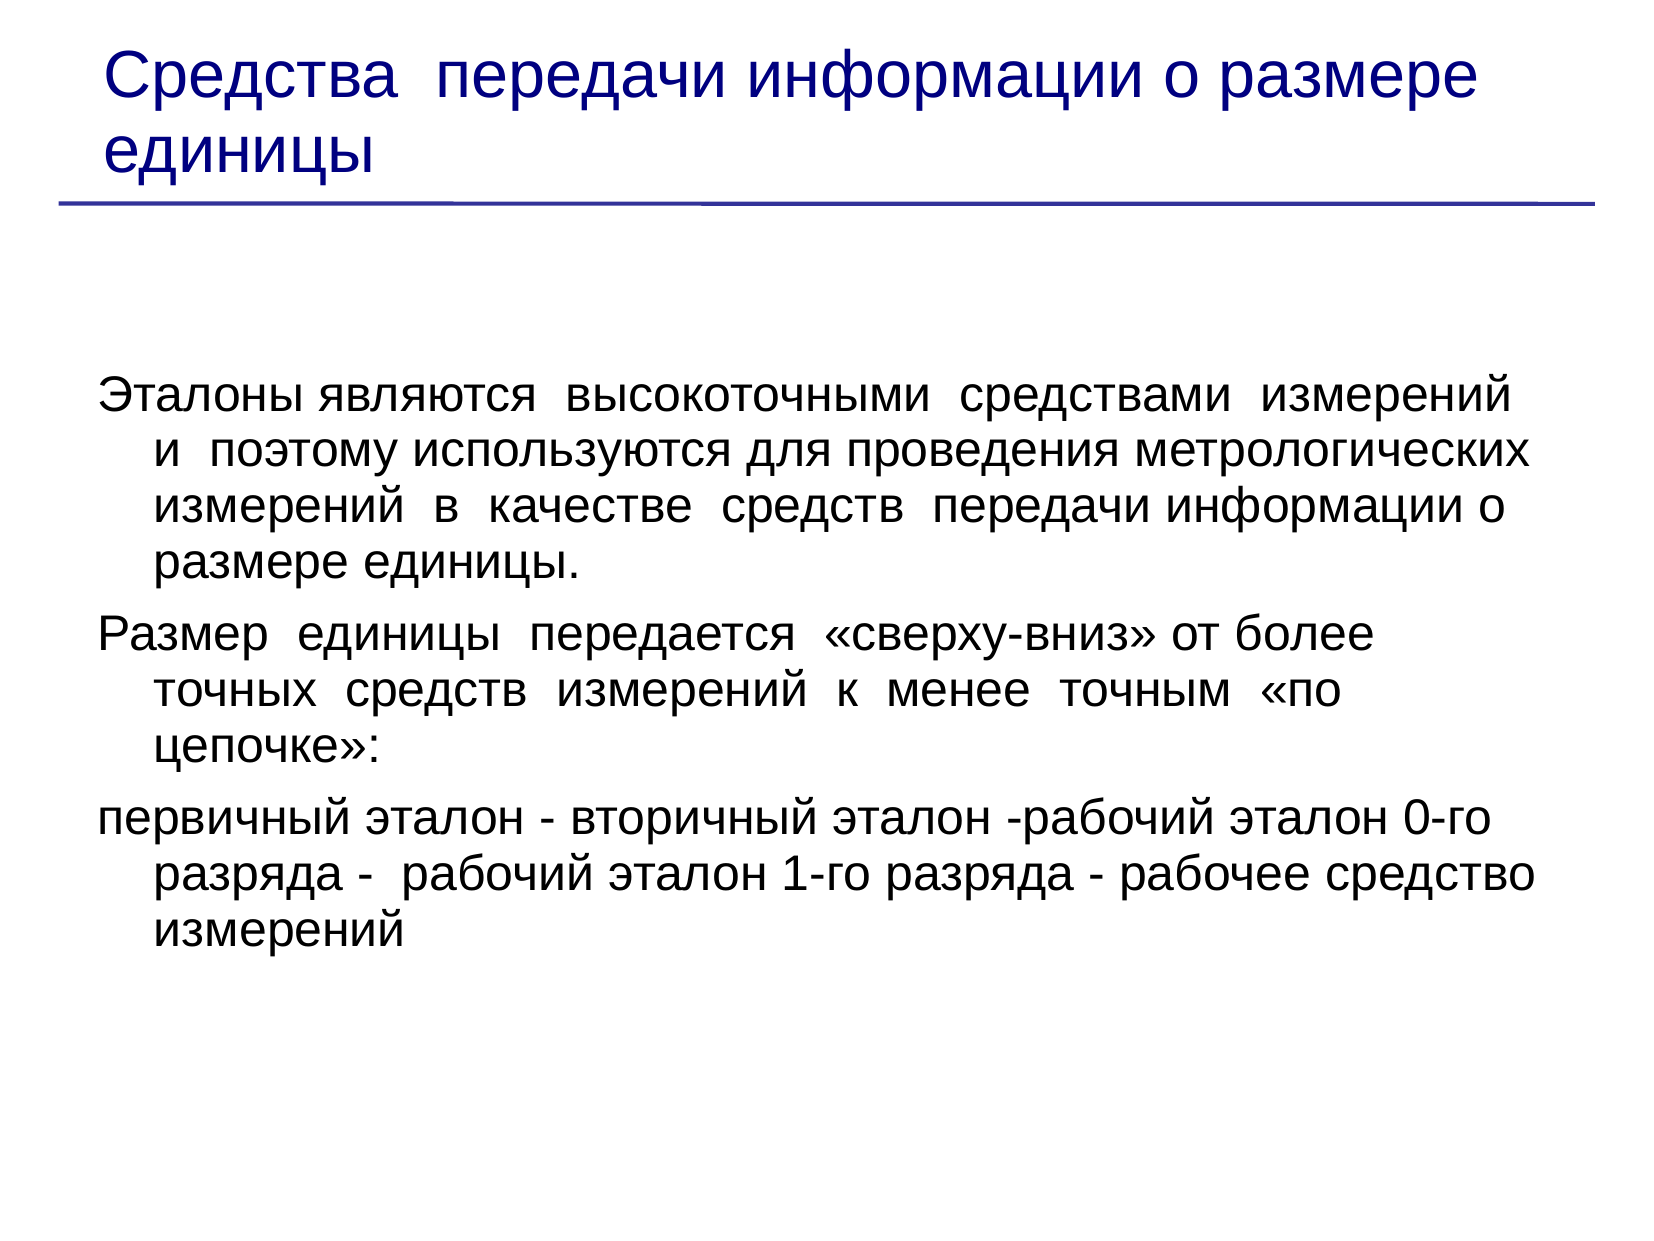

# Средства передачи информации о размере единицы
Эталоны являются высокоточными средствами измерений и поэтому используются для проведения метрологических измерений в качестве средств передачи информации о размере единицы.
Размер единицы передается «сверху-вниз» от более точных средств измерений к менее точным «по цепочке»:
первичный эталон - вторичный эталон -рабочий эталон 0-го разряда - рабочий эталон 1-го разряда - рабочее средство измерений